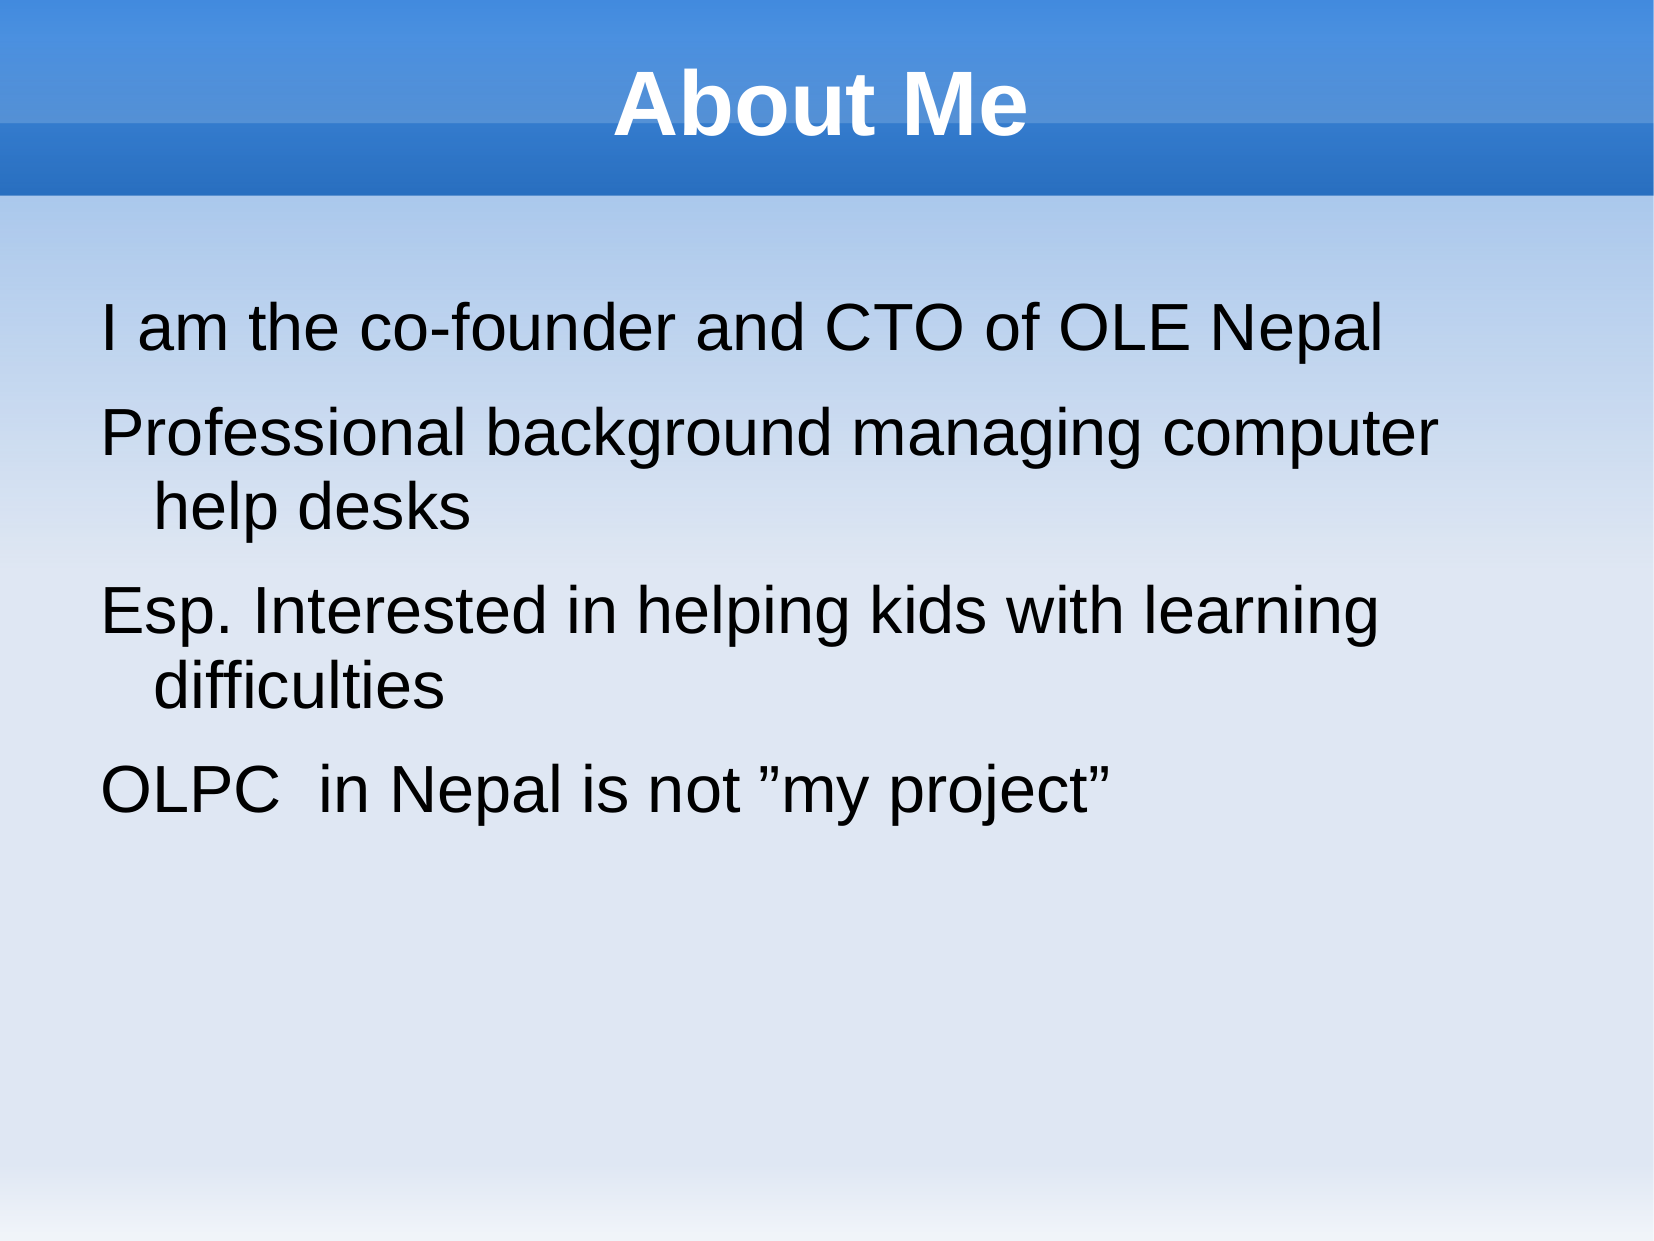

# About Me
I am the co-founder and CTO of OLE Nepal
Professional background managing computer help desks
Esp. Interested in helping kids with learning difficulties
OLPC in Nepal is not ”my project”